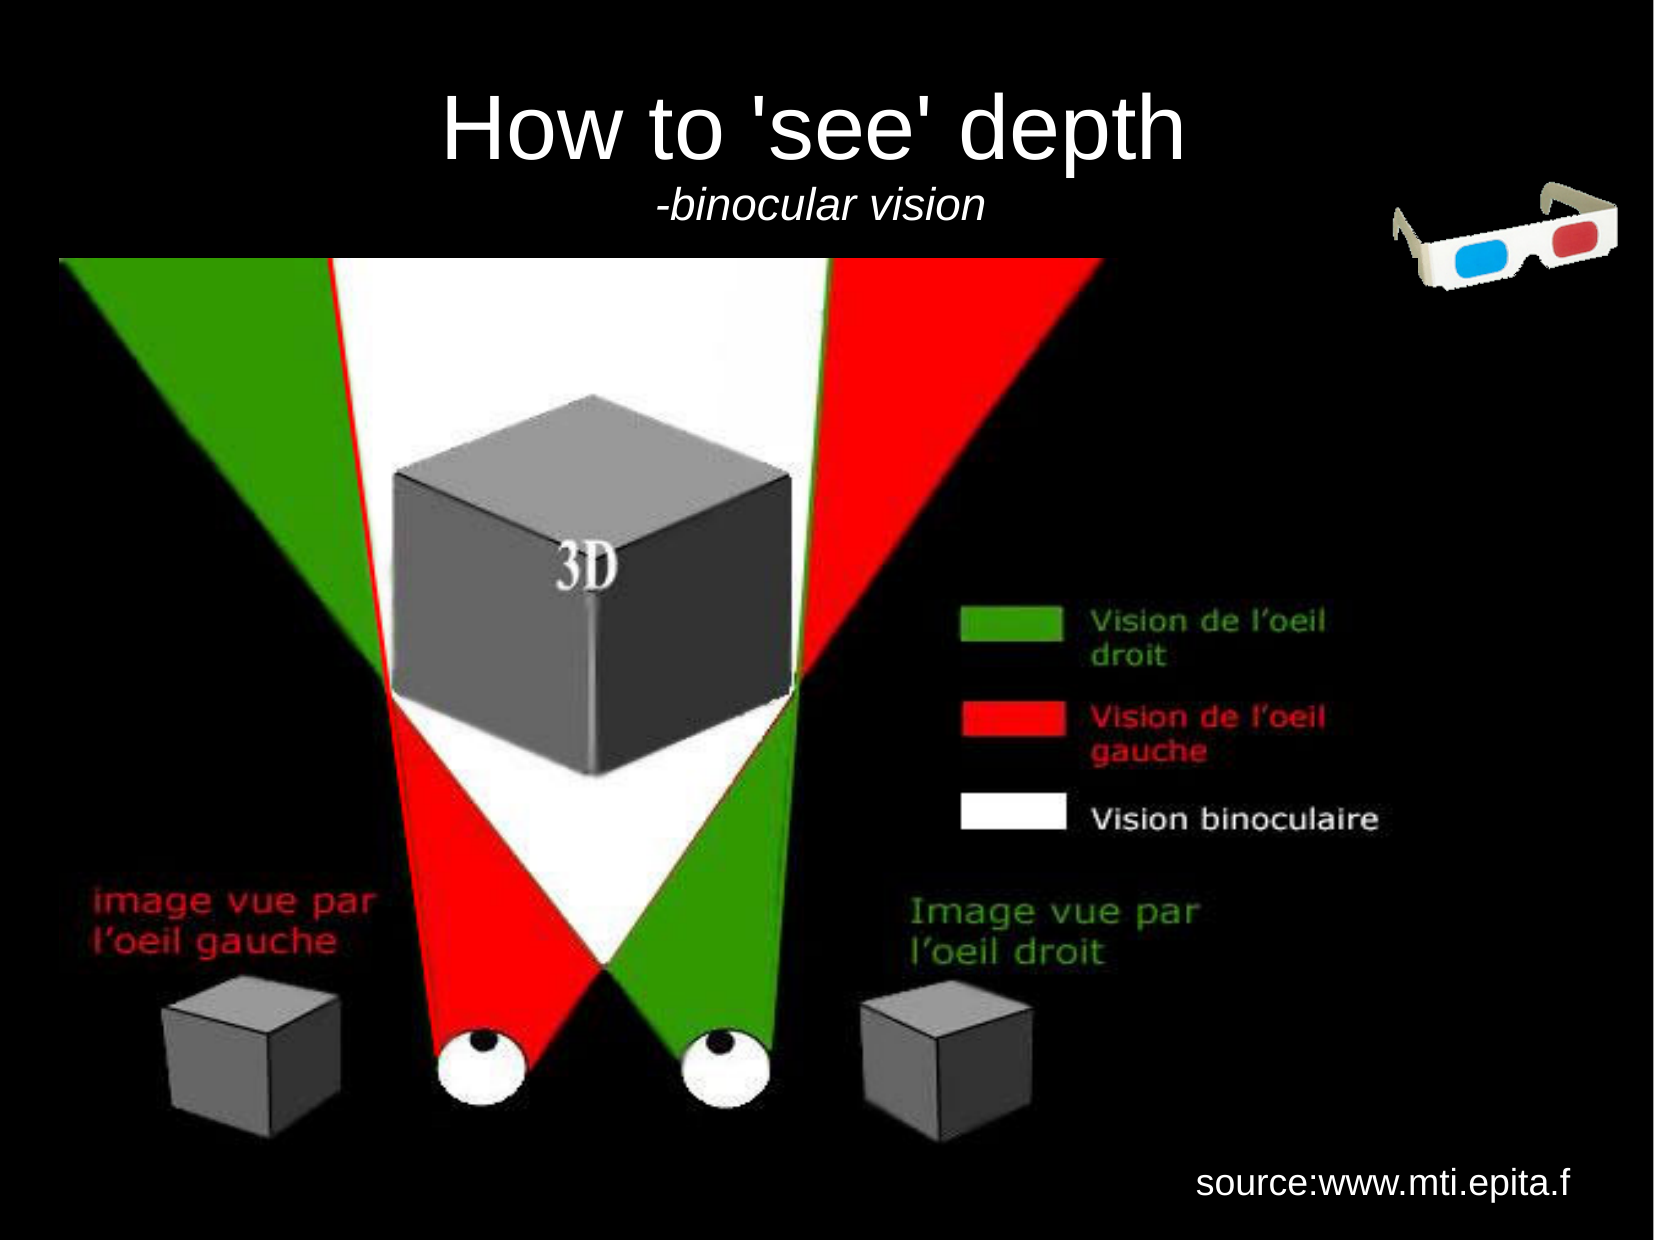

# How to 'see' depth -binocular vision
source:www.mti.epita.f